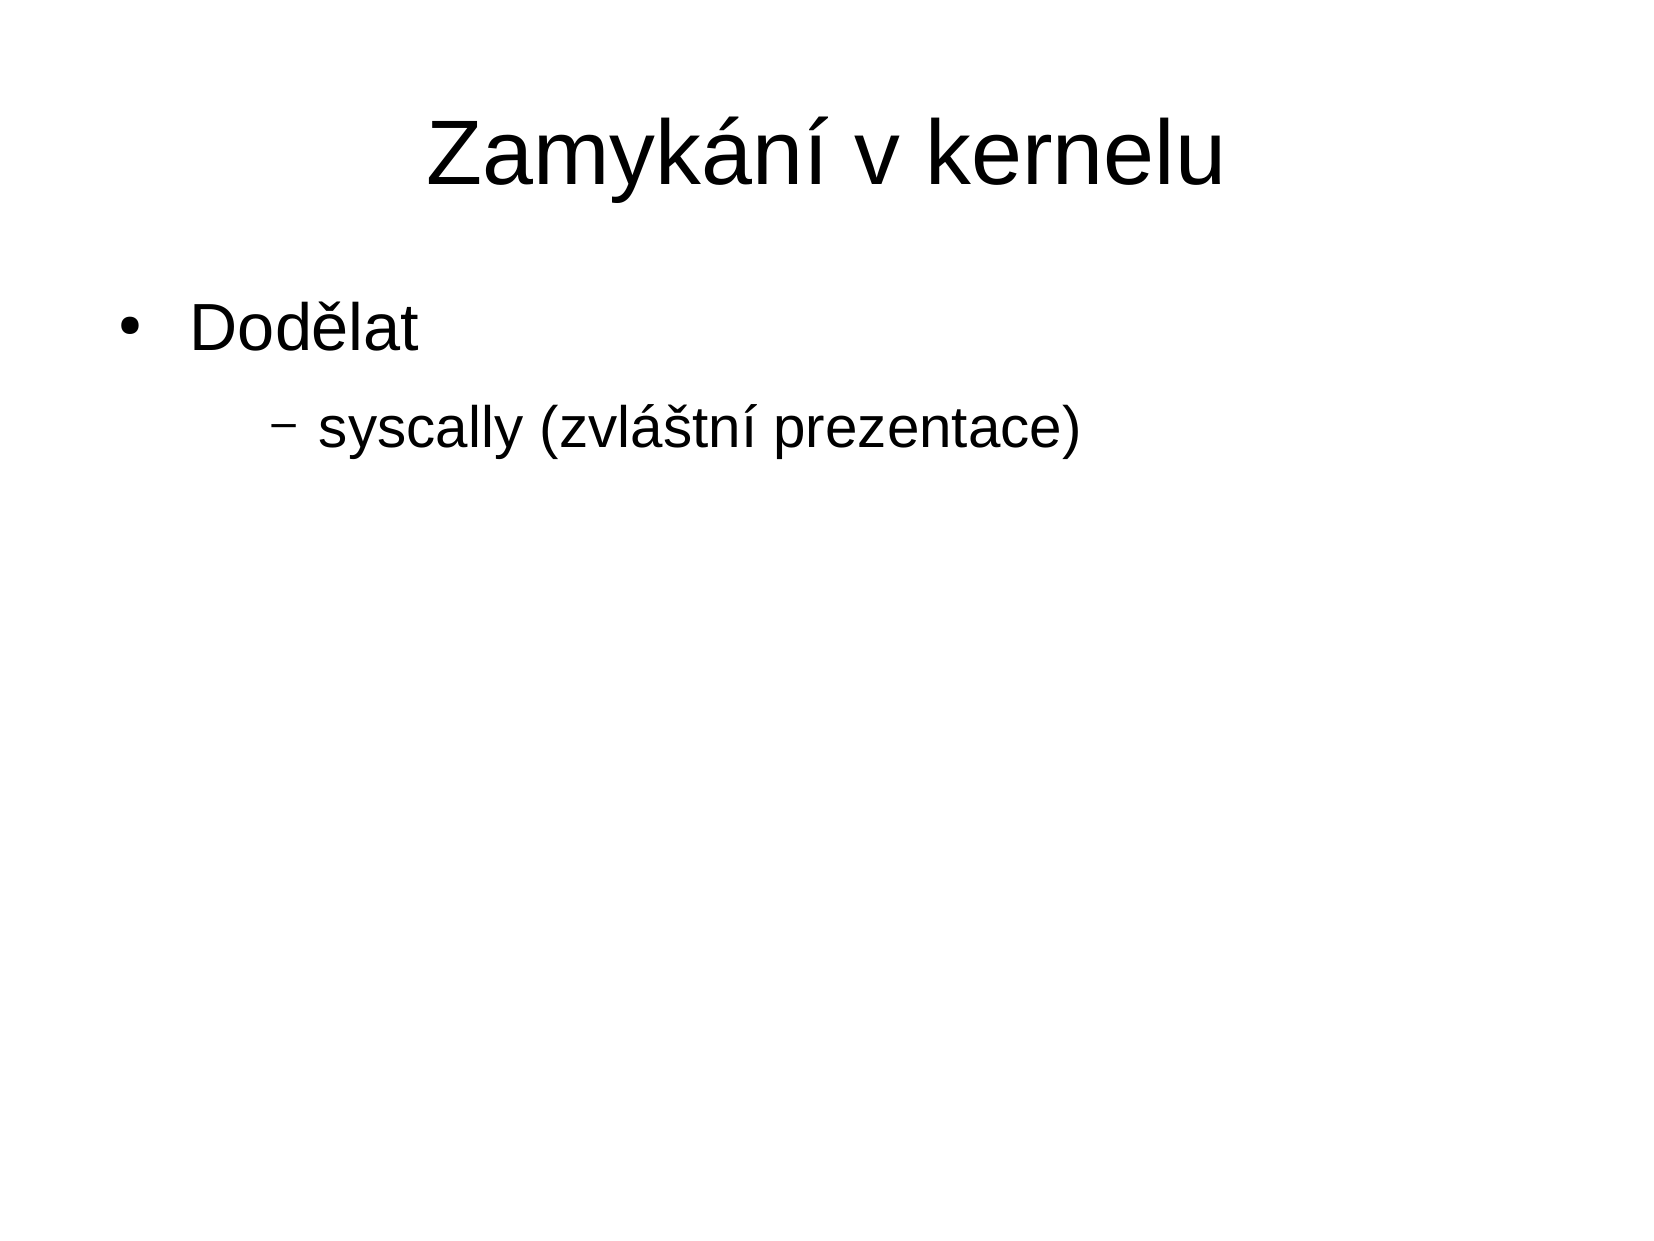

# Zamykání v kernelu
 Dodělat
syscally (zvláštní prezentace)